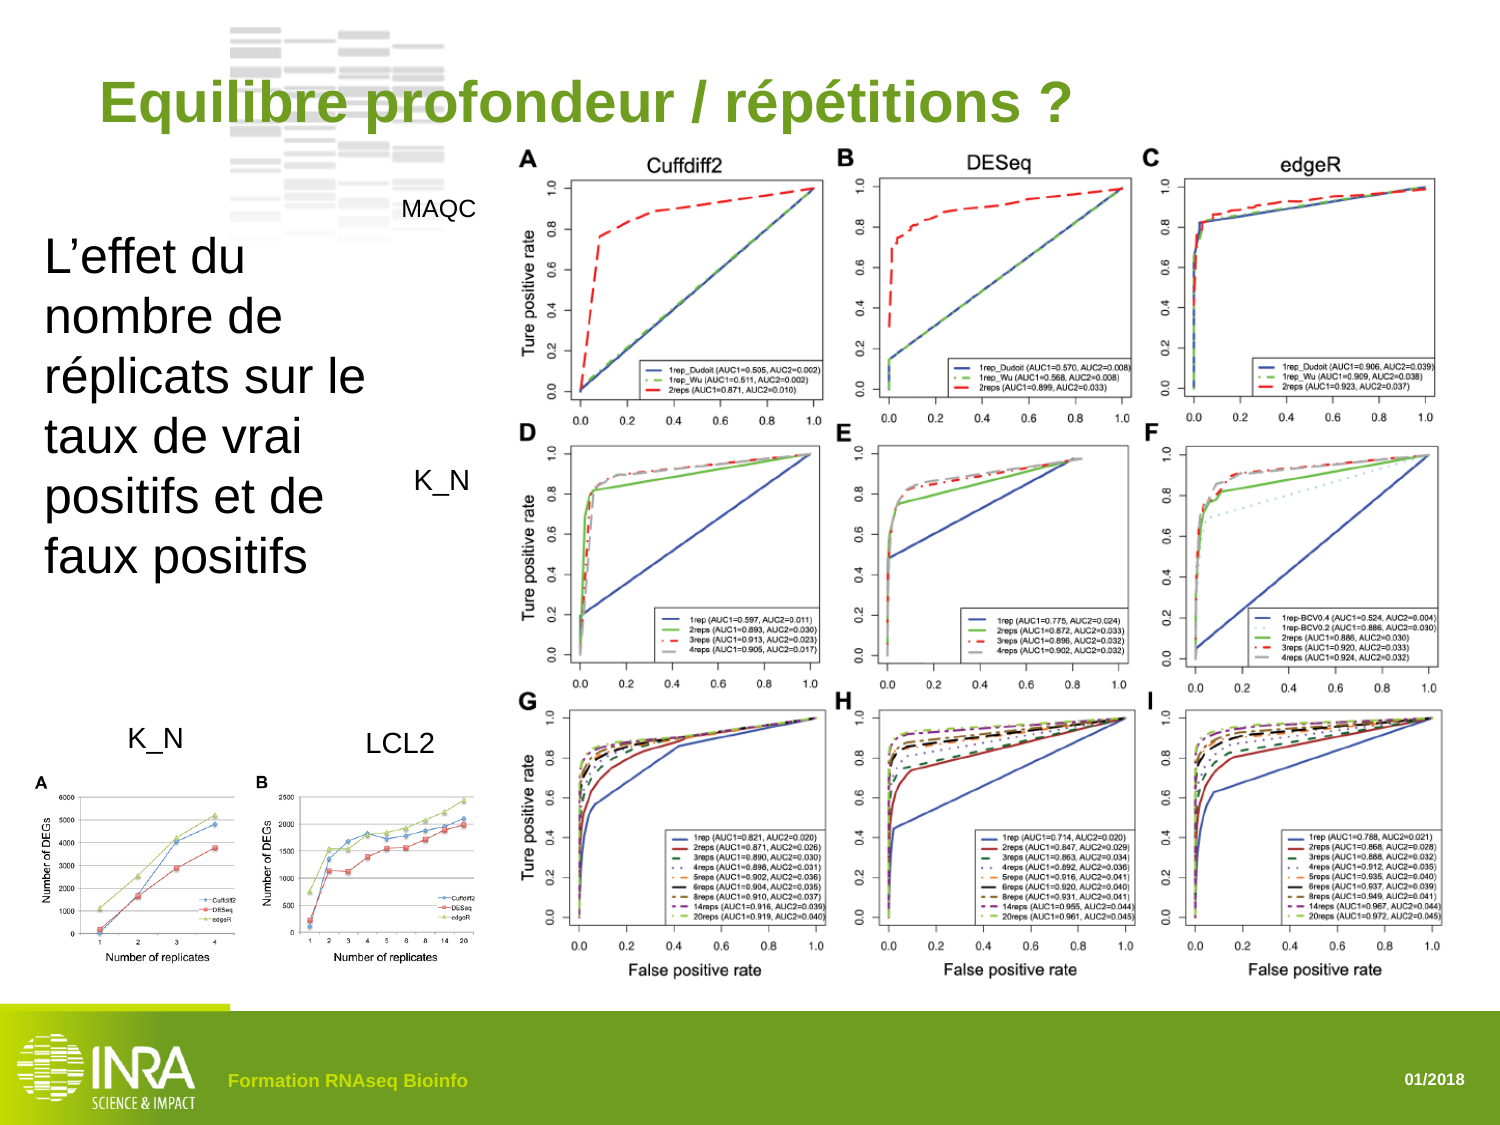

Equilibre profondeur / répétitions ?
MAQC
L’effet du nombre de réplicats sur le taux de vrai positifs et de faux positifs
K_N
K_N
LCL2